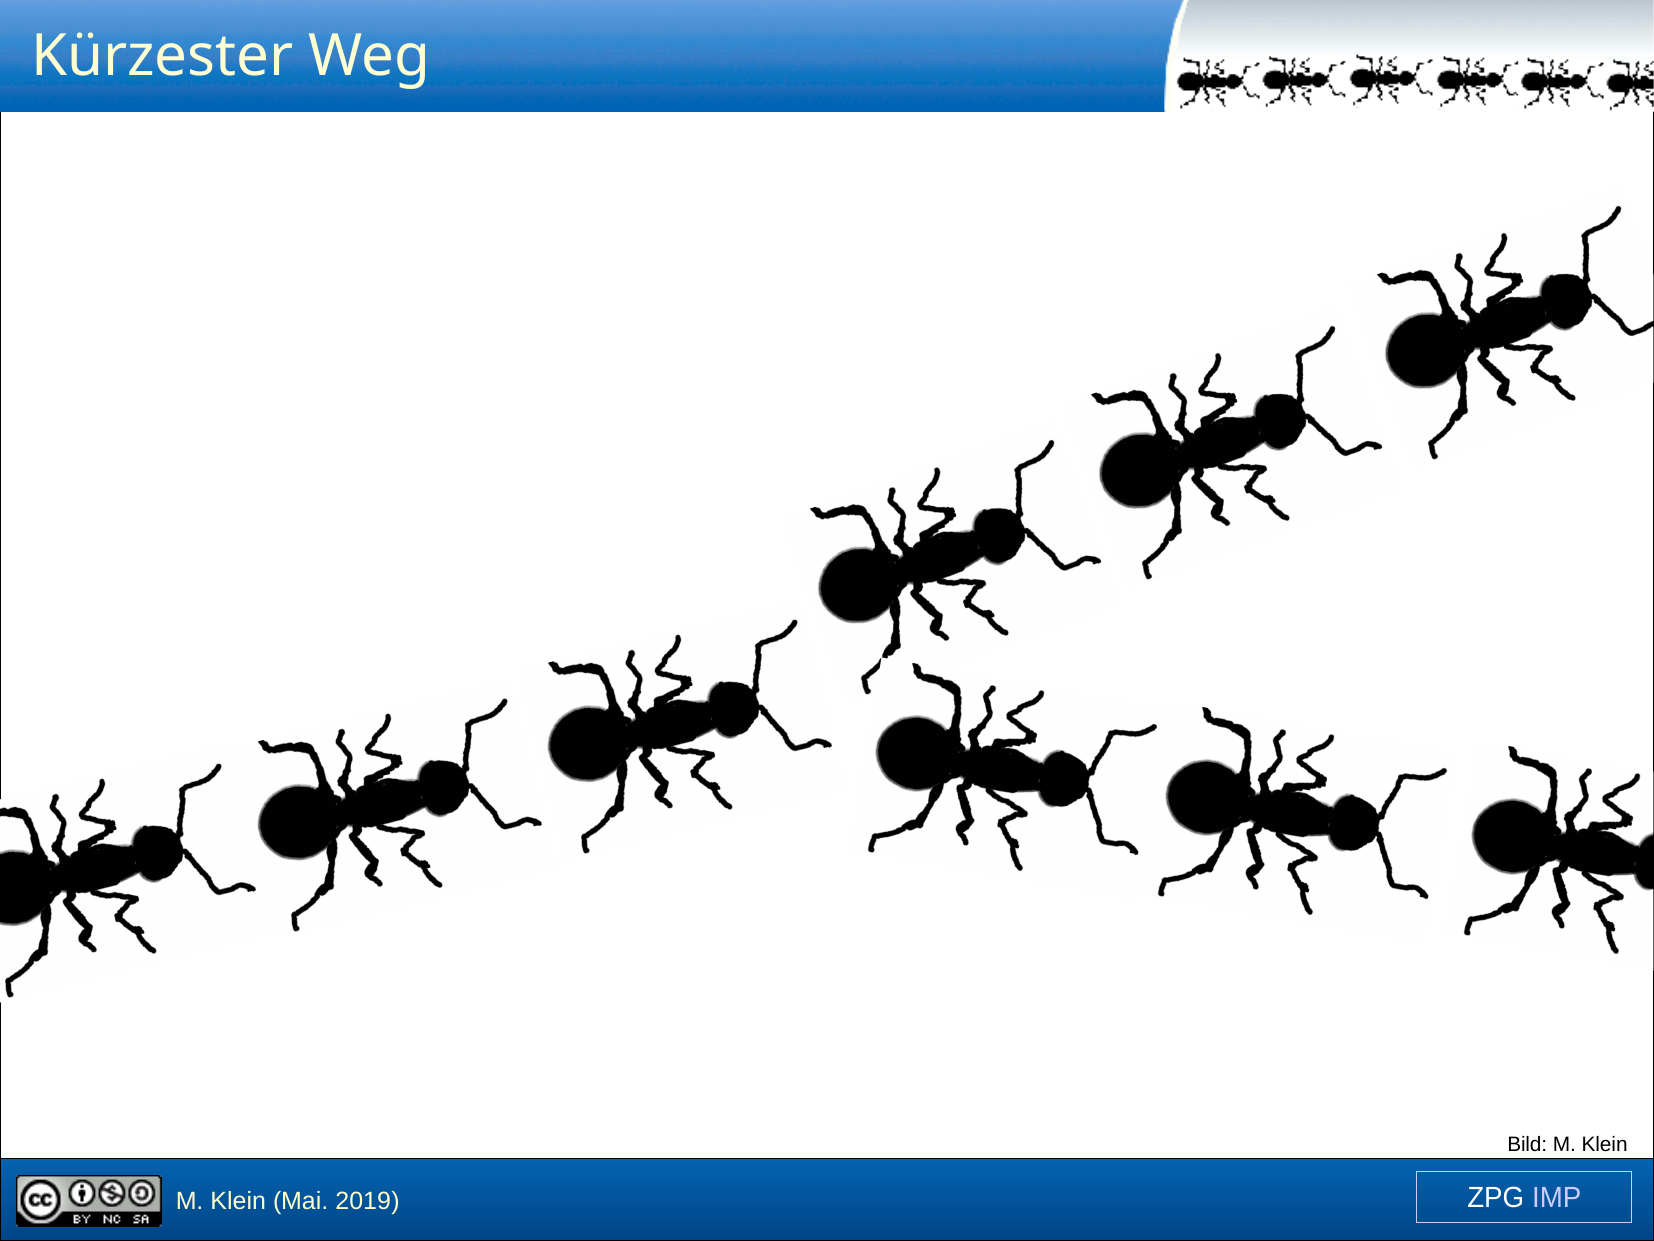

# Kürzester Weg
Bild: M. Klein
6